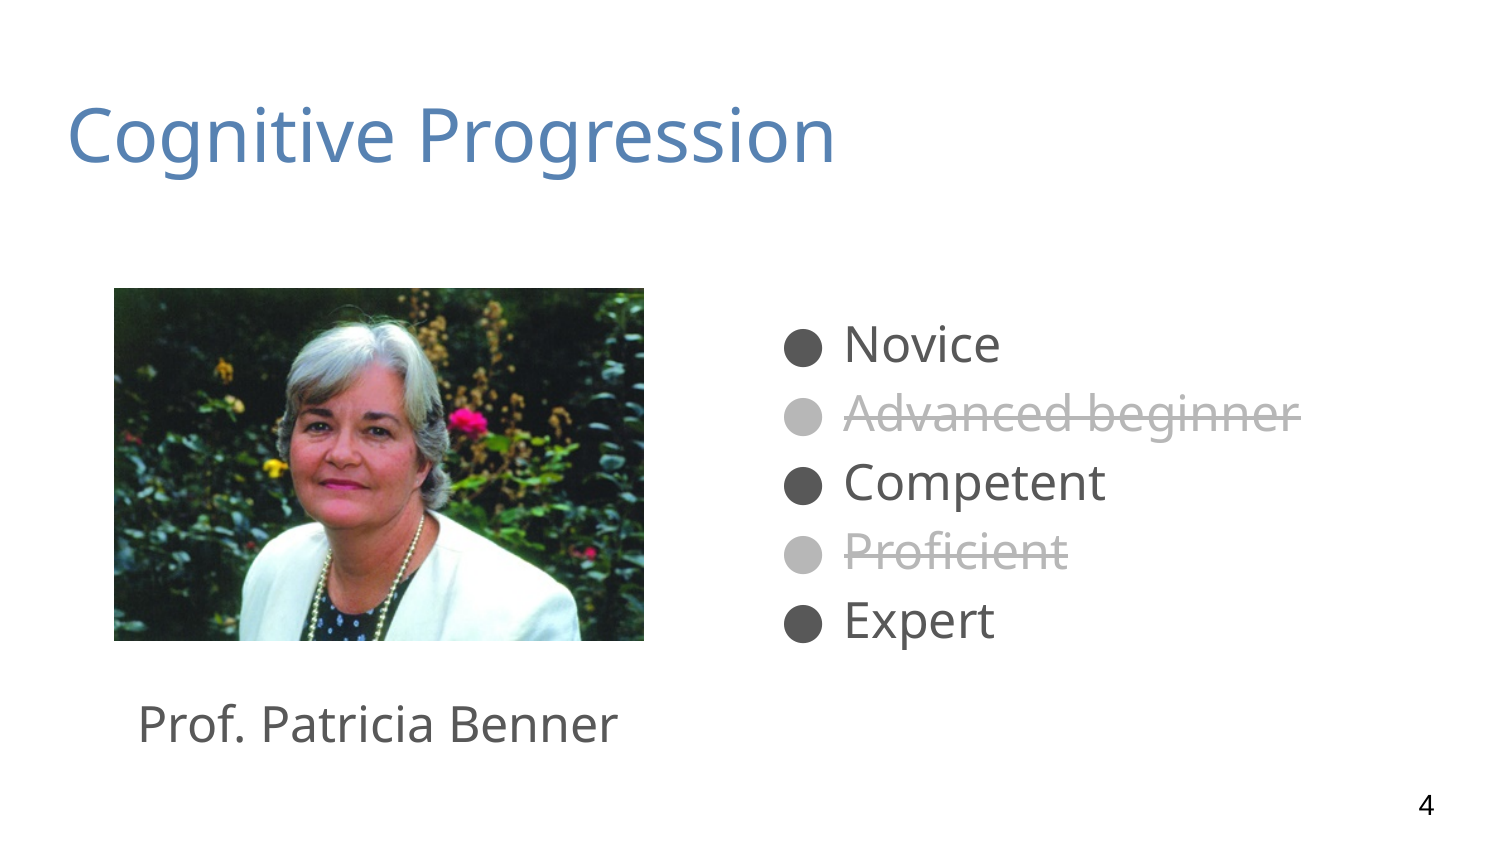

Cognitive Progression
# Novice
Advanced beginner
Competent
Proficient
Expert
Prof. Patricia Benner